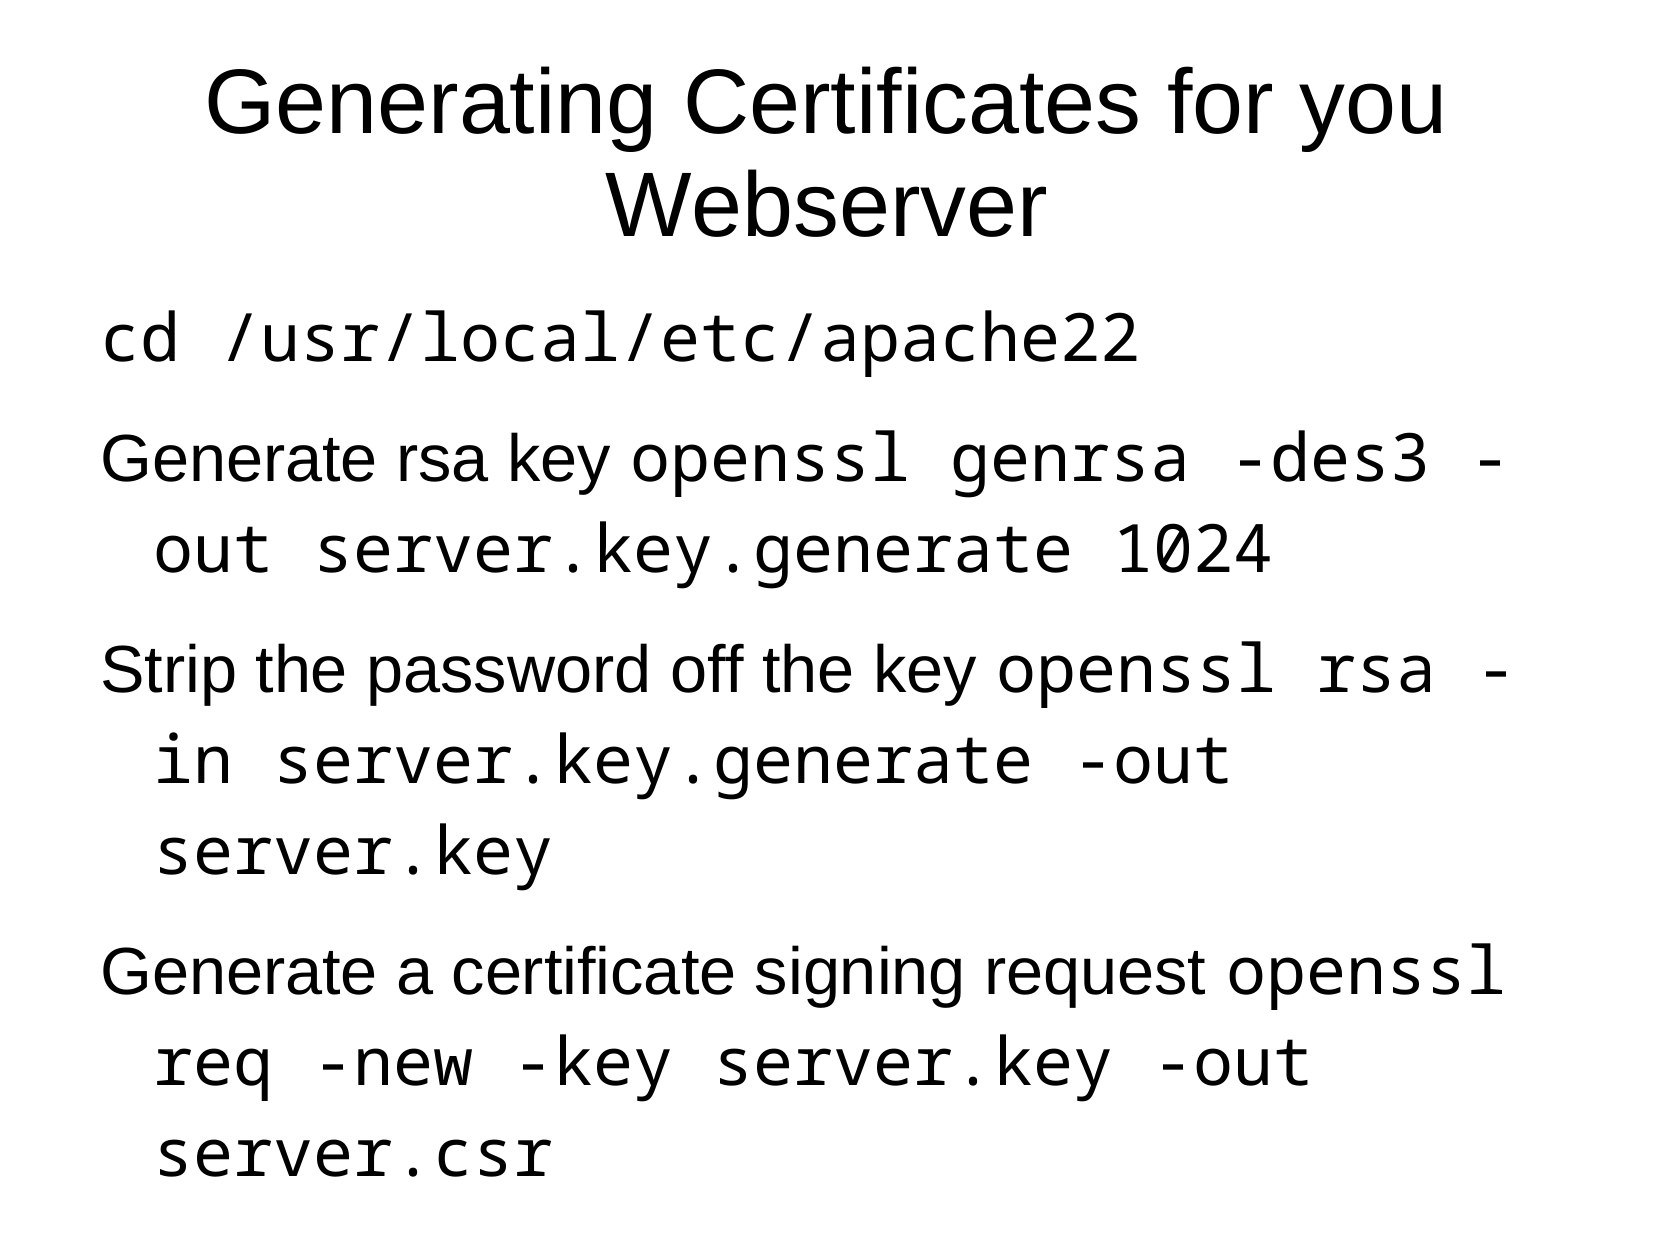

# Generating Certificates for you Webserver
cd /usr/local/etc/apache22
Generate rsa key openssl genrsa -des3 -out server.key.generate 1024
Strip the password off the key openssl rsa -in server.key.generate -out server.key
Generate a certificate signing request openssl req -new -key server.key -out server.csr